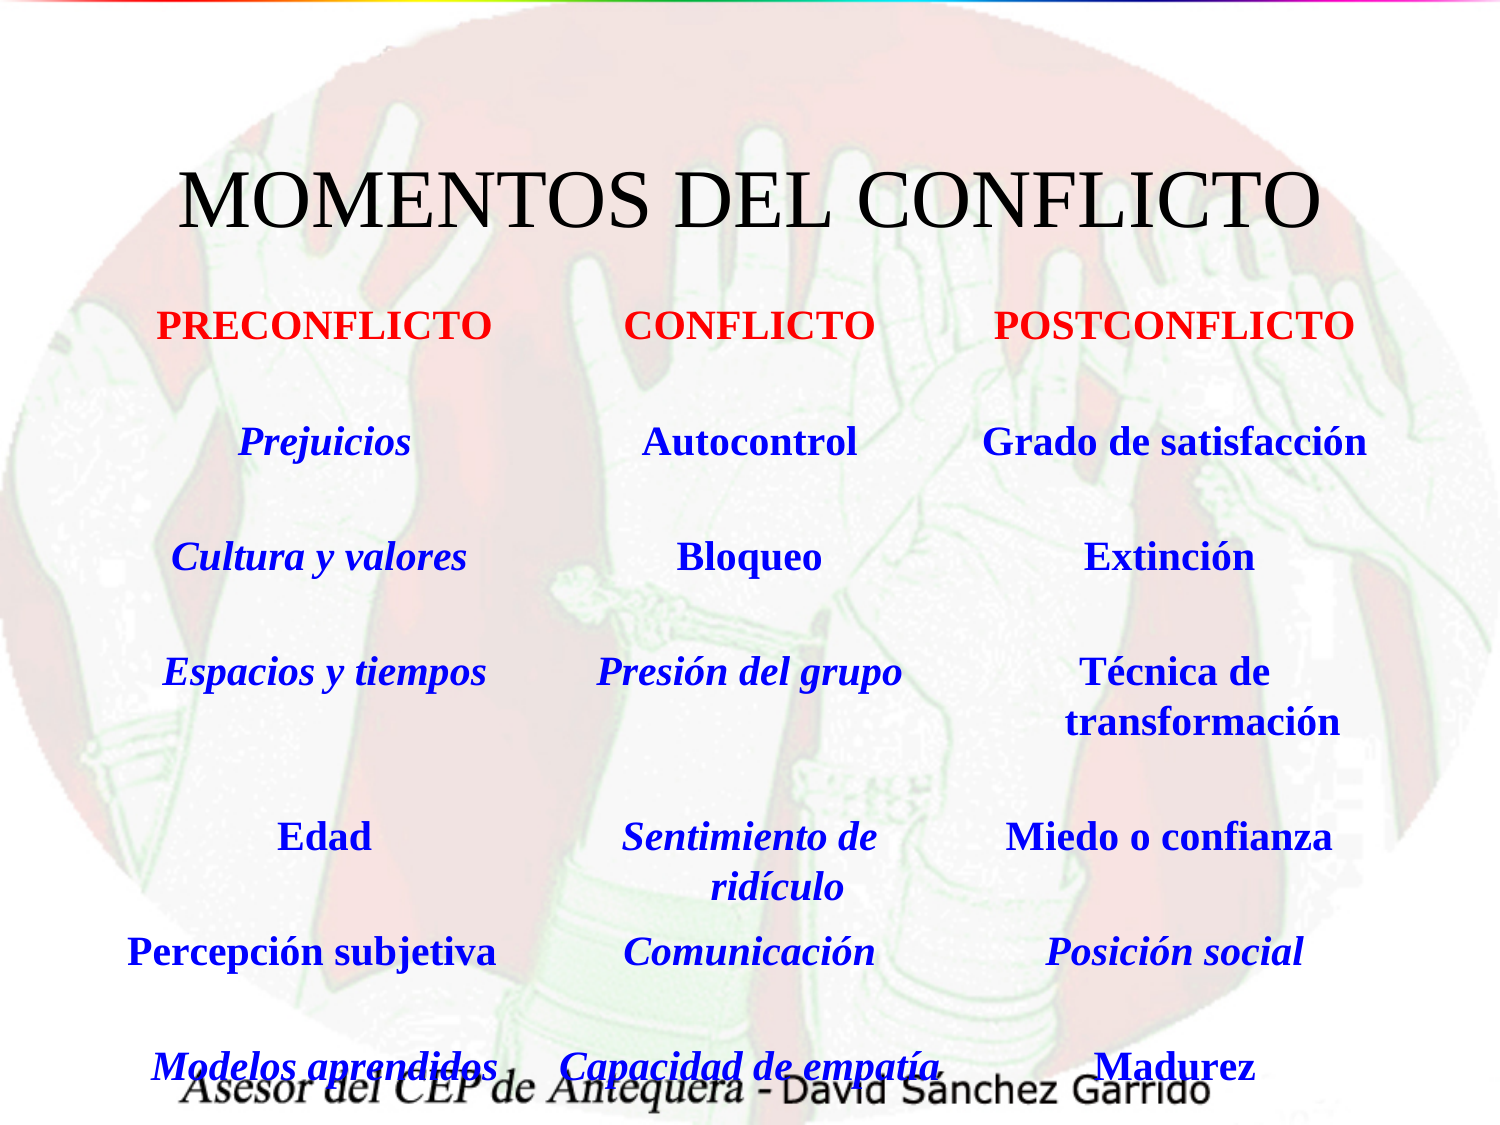

# MOMENTOS DEL CONFLICTO
| PRECONFLICTO | CONFLICTO | POSTCONFLICTO |
| --- | --- | --- |
| Prejuicios | Autocontrol | Grado de satisfacción |
| Cultura y valores | Bloqueo | Extinción |
| Espacios y tiempos | Presión del grupo | Técnica de transformación |
| Edad | Sentimiento de ridículo | Miedo o confianza |
| Percepción subjetiva | Comunicación | Posición social |
| Modelos aprendidos | Capacidad de empatía | Madurez |